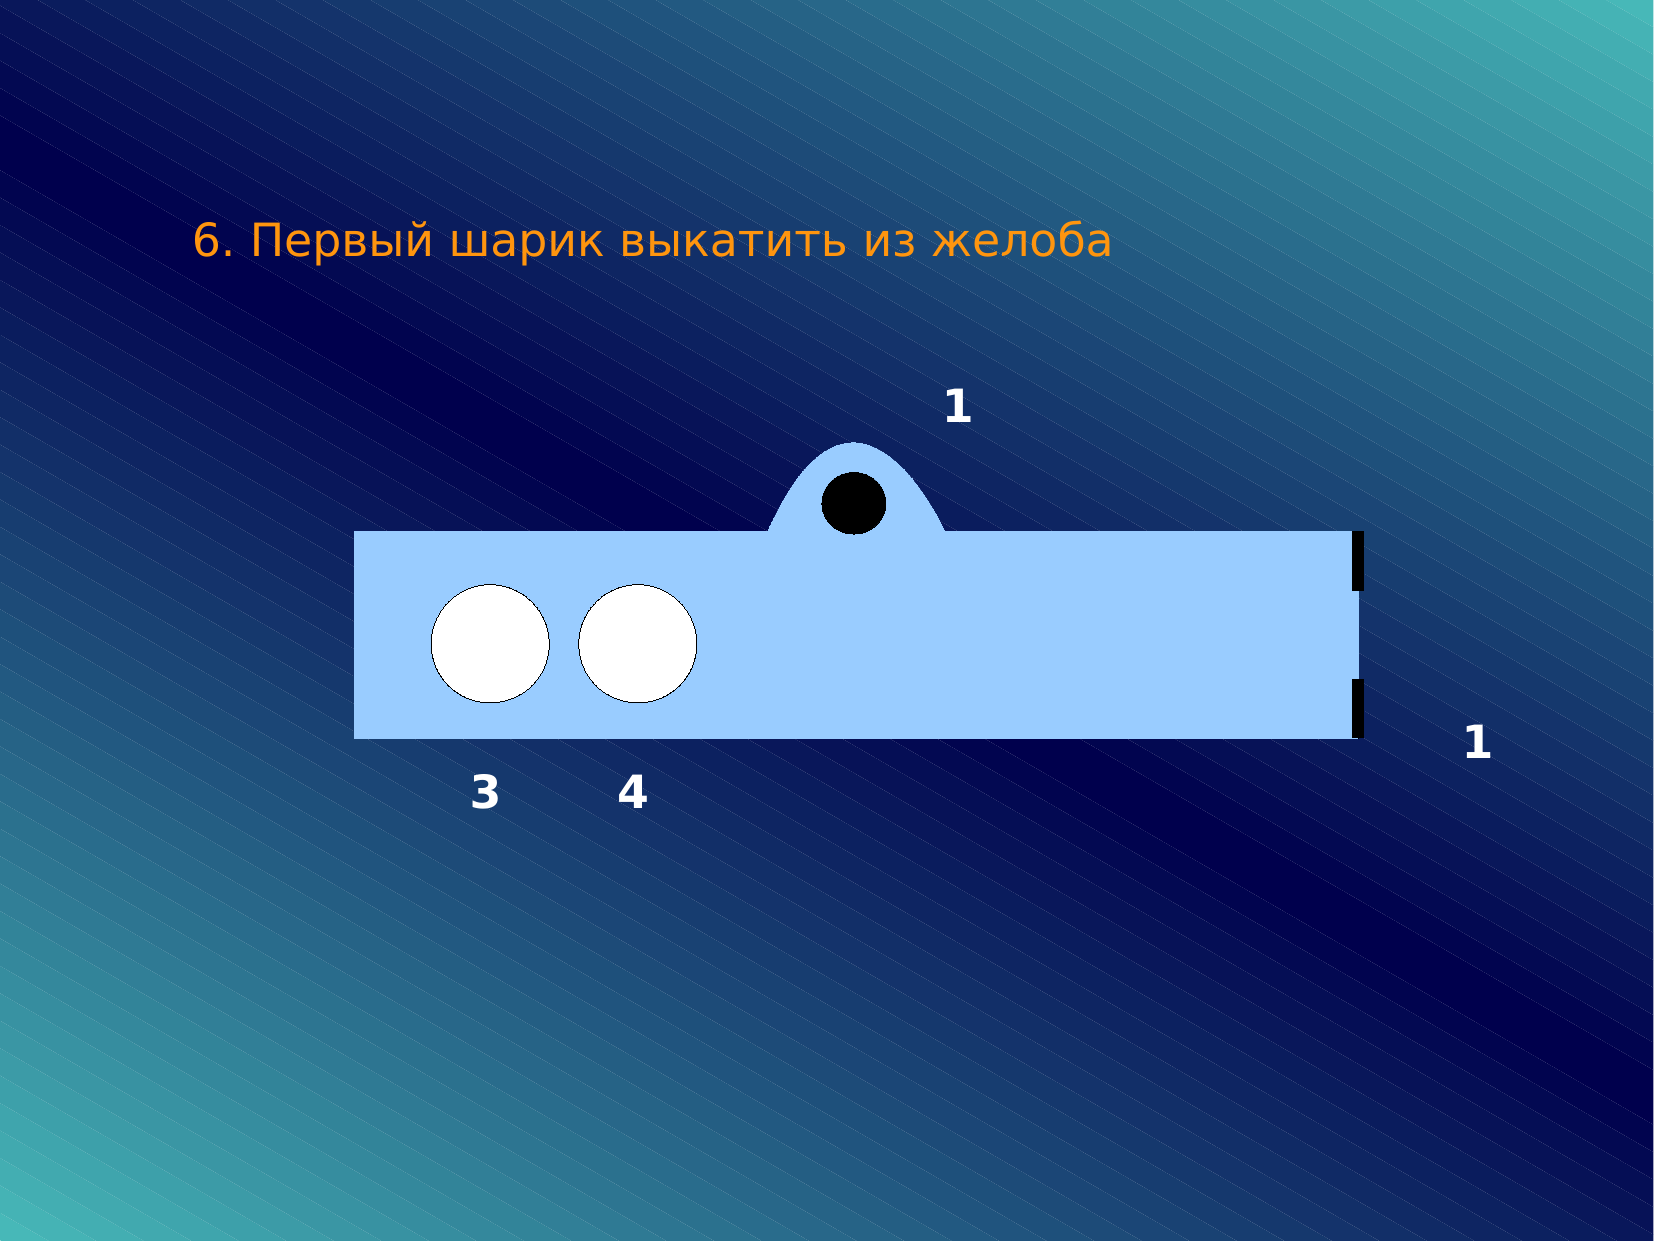

6. Первый шарик выкатить из желоба
1
3
4
1